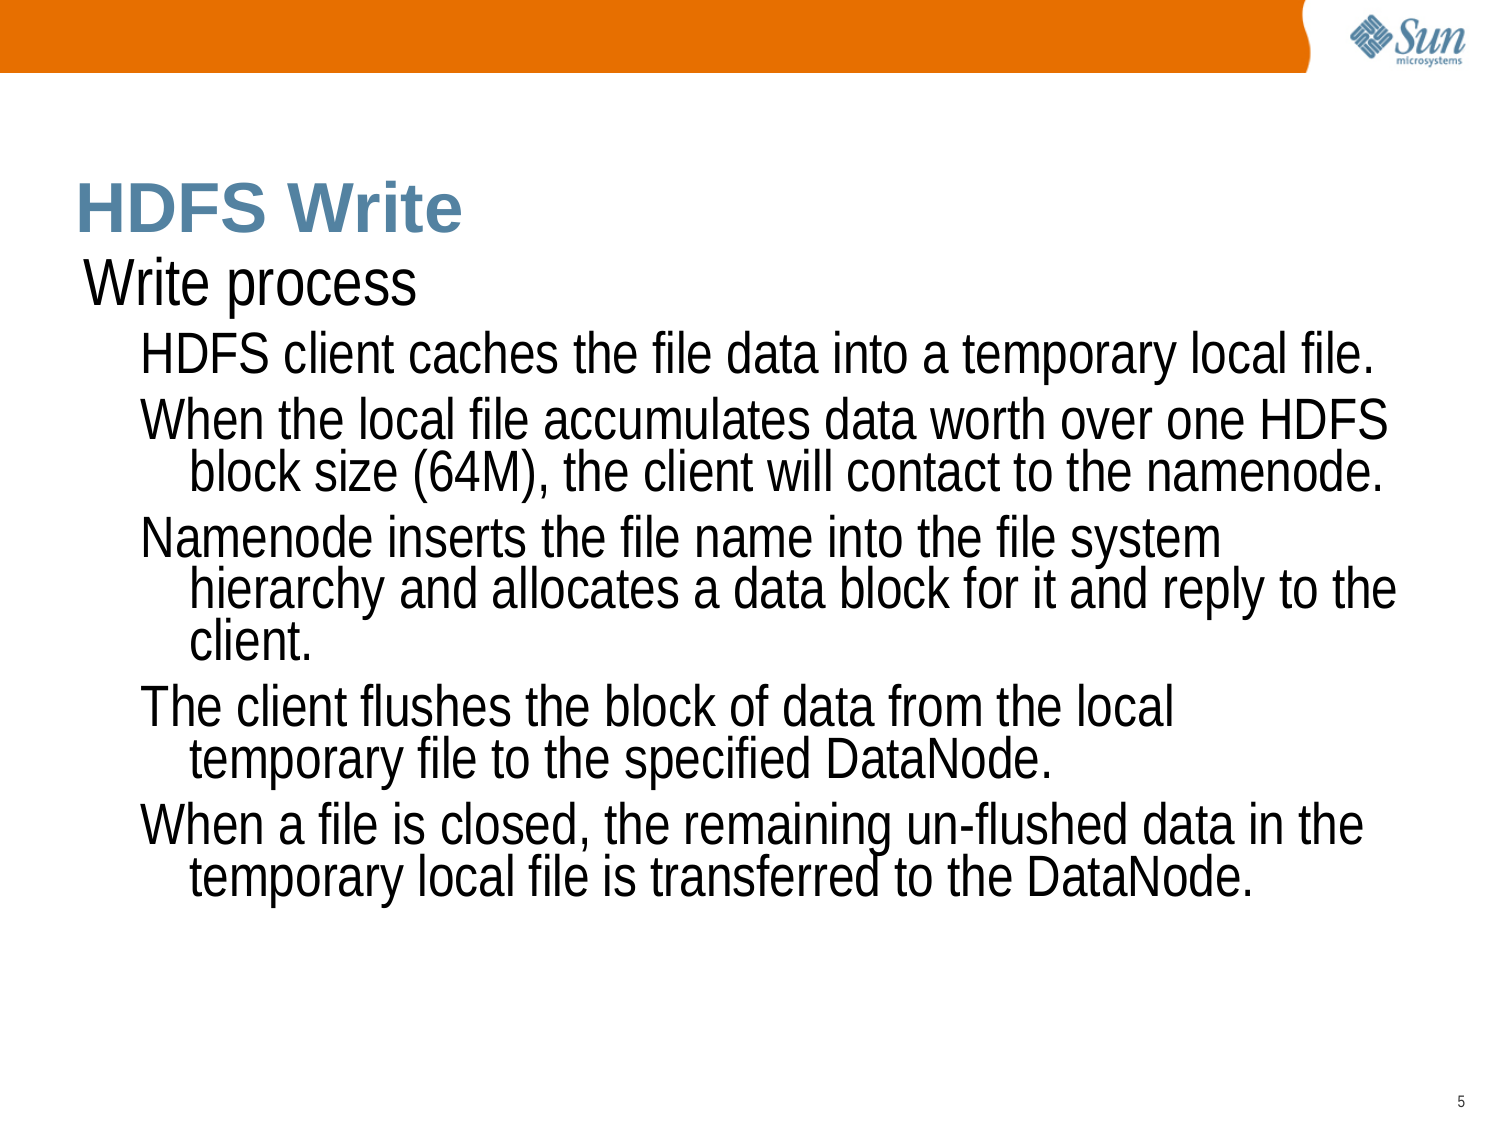

# HDFS Write
Write process
HDFS client caches the file data into a temporary local file.
When the local file accumulates data worth over one HDFS block size (64M), the client will contact to the namenode.
Namenode inserts the file name into the file system hierarchy and allocates a data block for it and reply to the client.
The client flushes the block of data from the local temporary file to the specified DataNode.
When a file is closed, the remaining un-flushed data in the temporary local file is transferred to the DataNode.